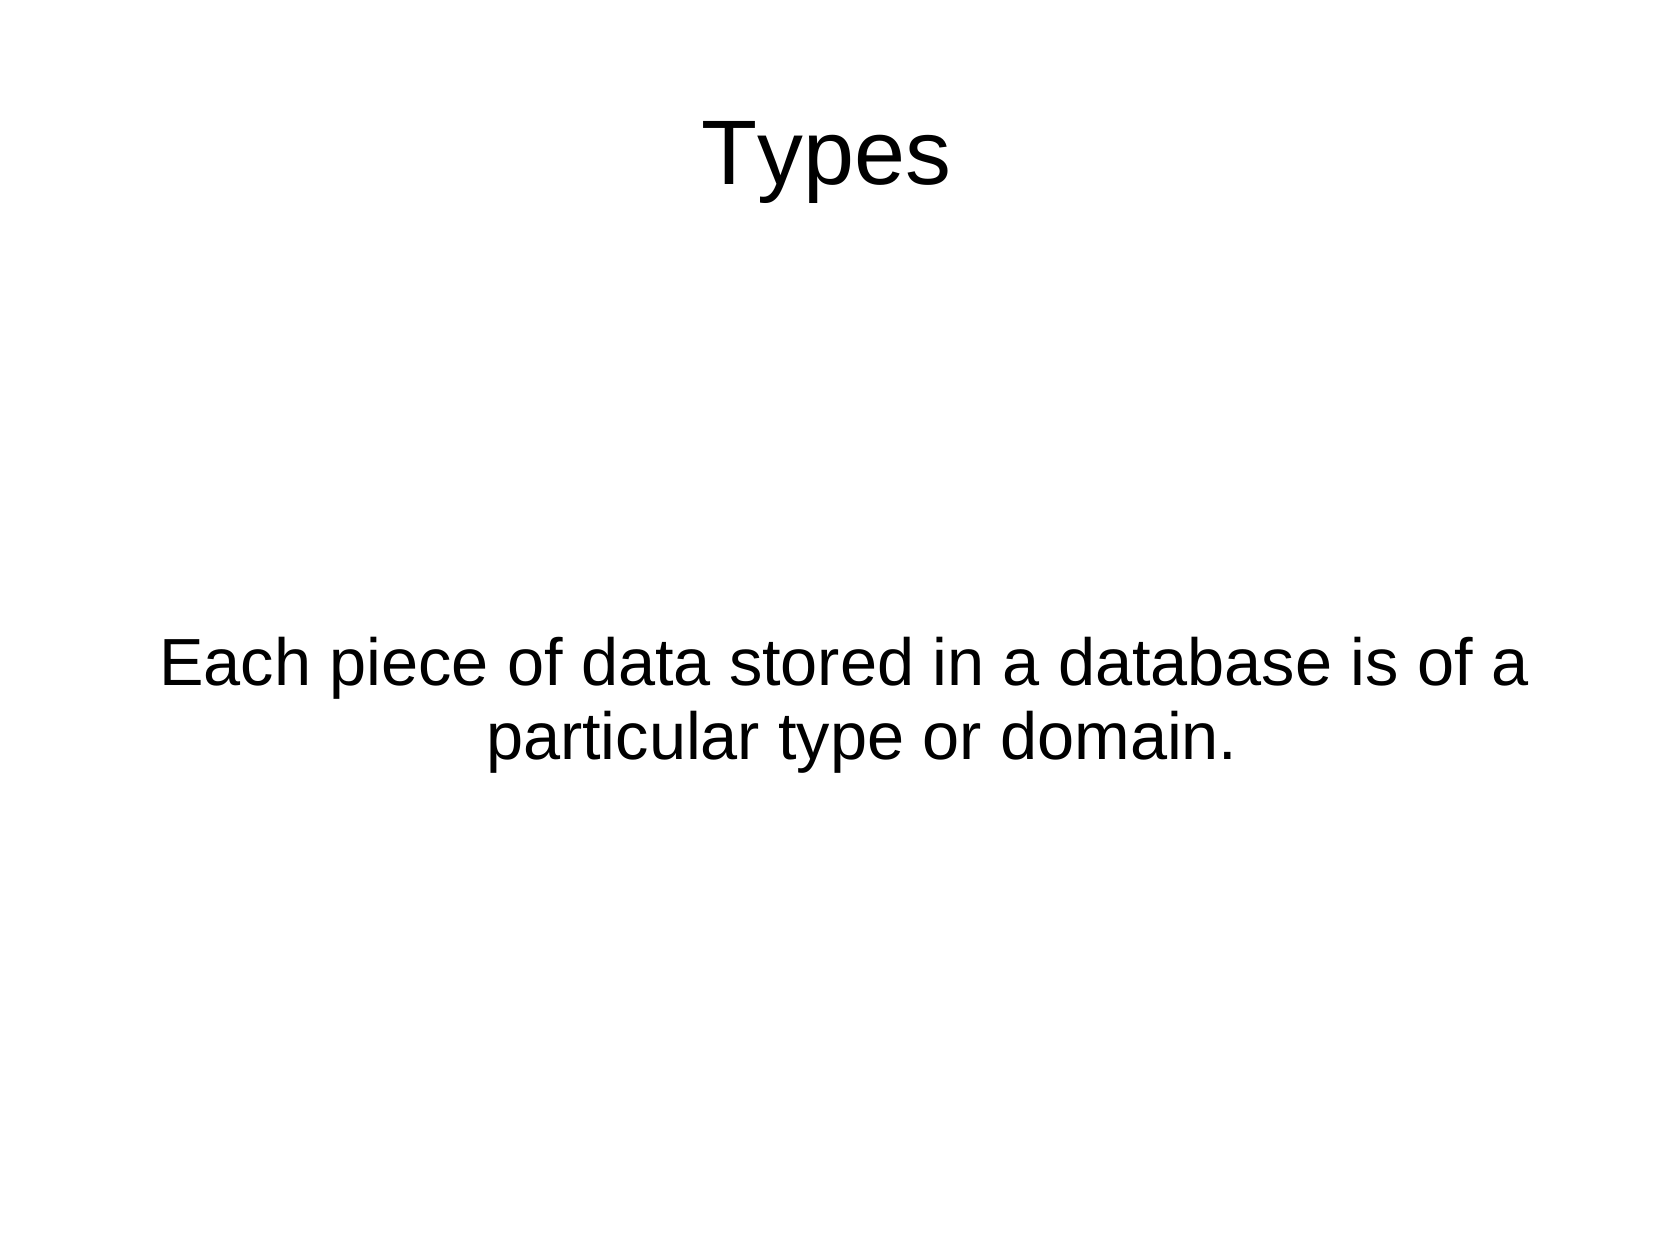

# Types
Each piece of data stored in a database is of a particular type or domain.